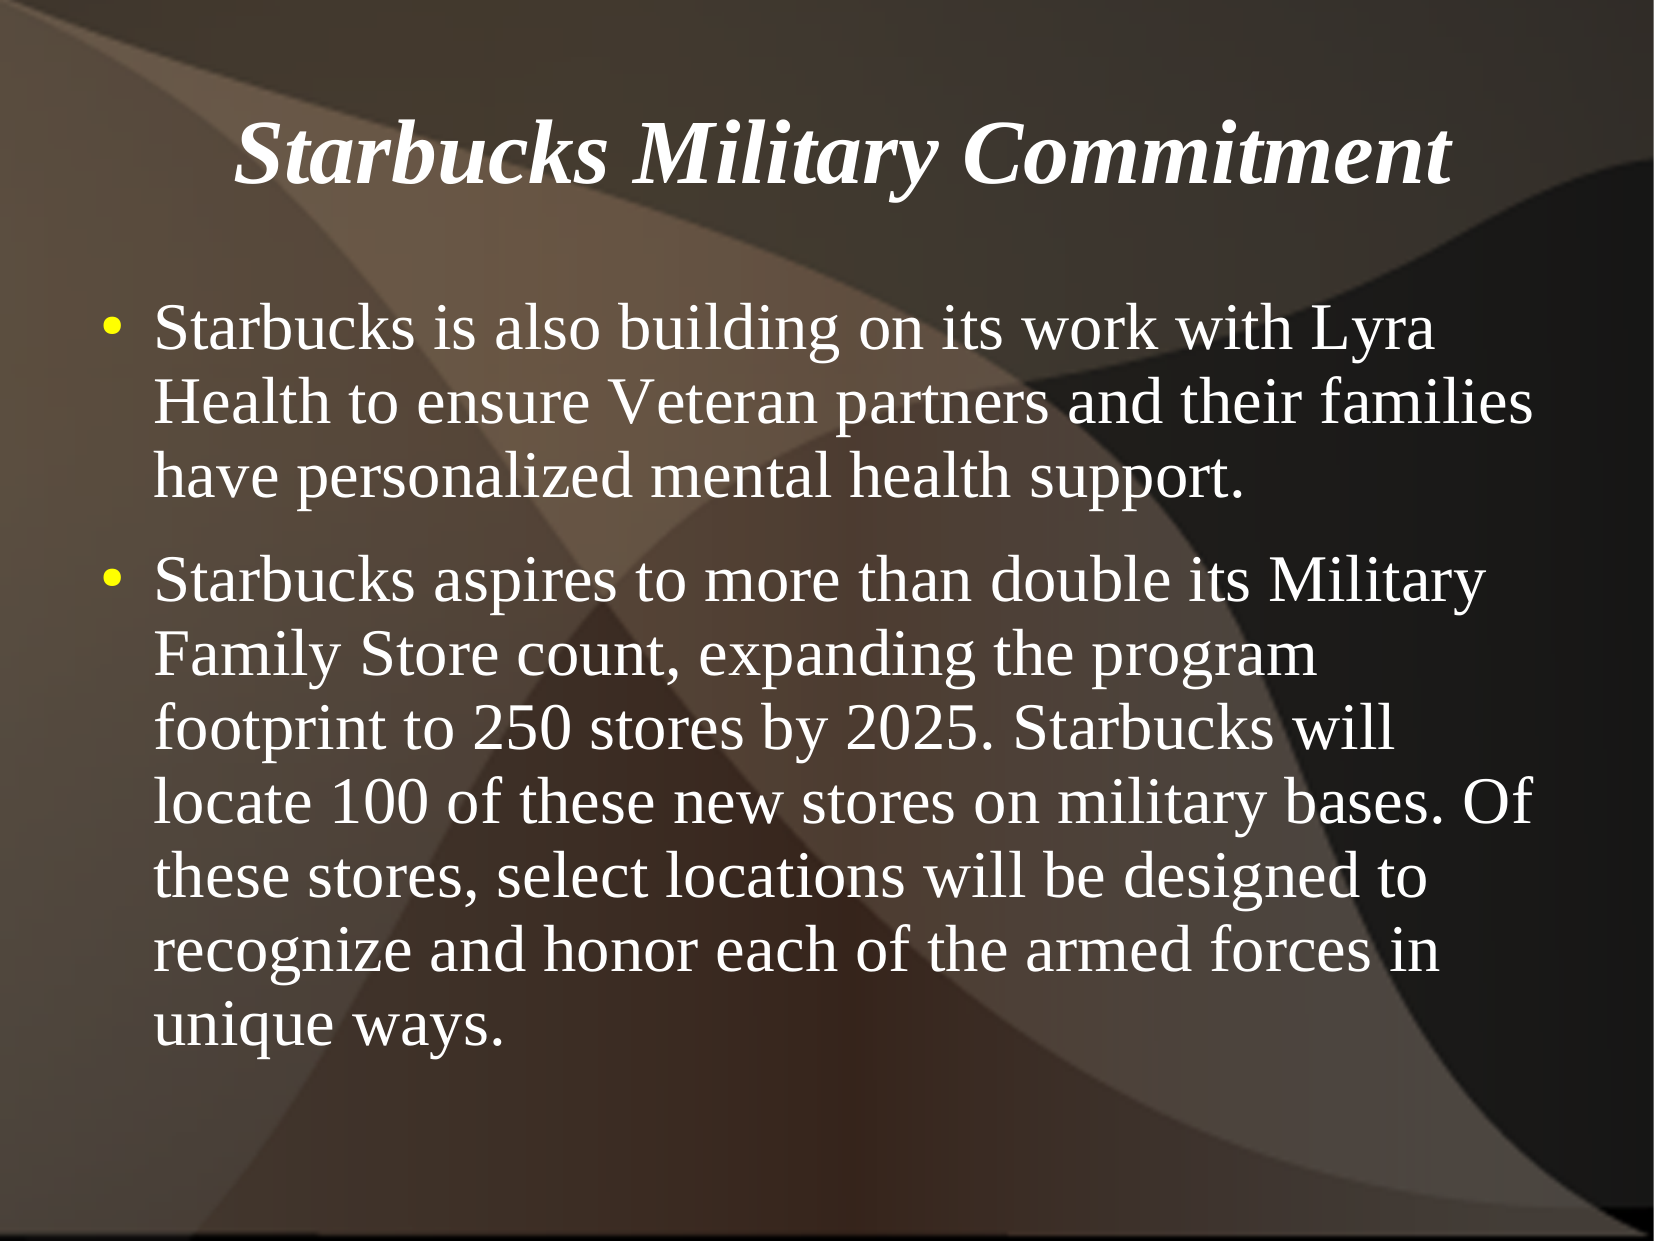

# Starbucks Military Commitment
Starbucks is also building on its work with Lyra Health to ensure Veteran partners and their families have personalized mental health support.
Starbucks aspires to more than double its Military Family Store count, expanding the program footprint to 250 stores by 2025. Starbucks will locate 100 of these new stores on military bases. Of these stores, select locations will be designed to recognize and honor each of the armed forces in unique ways.